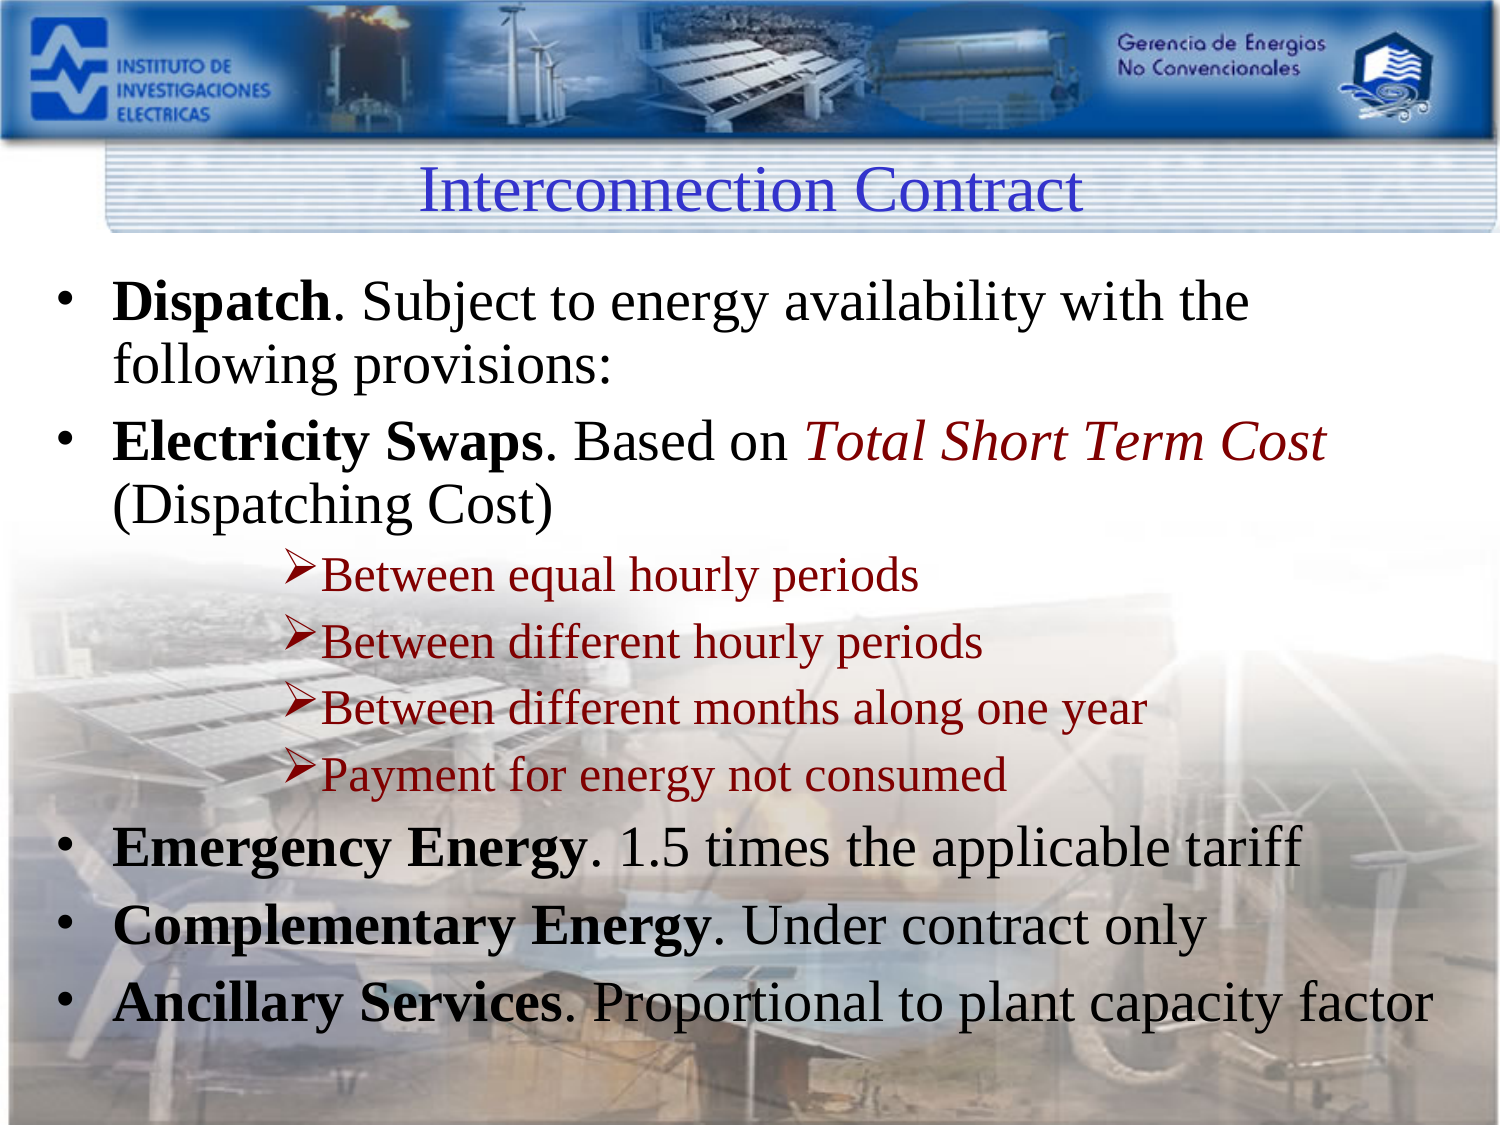

# Interconnection Contract
Dispatch. Subject to energy availability with the following provisions:
Electricity Swaps. Based on Total Short Term Cost (Dispatching Cost)
Between equal hourly periods
Between different hourly periods
Between different months along one year
Payment for energy not consumed
Emergency Energy. 1.5 times the applicable tariff
Complementary Energy. Under contract only
Ancillary Services. Proportional to plant capacity factor